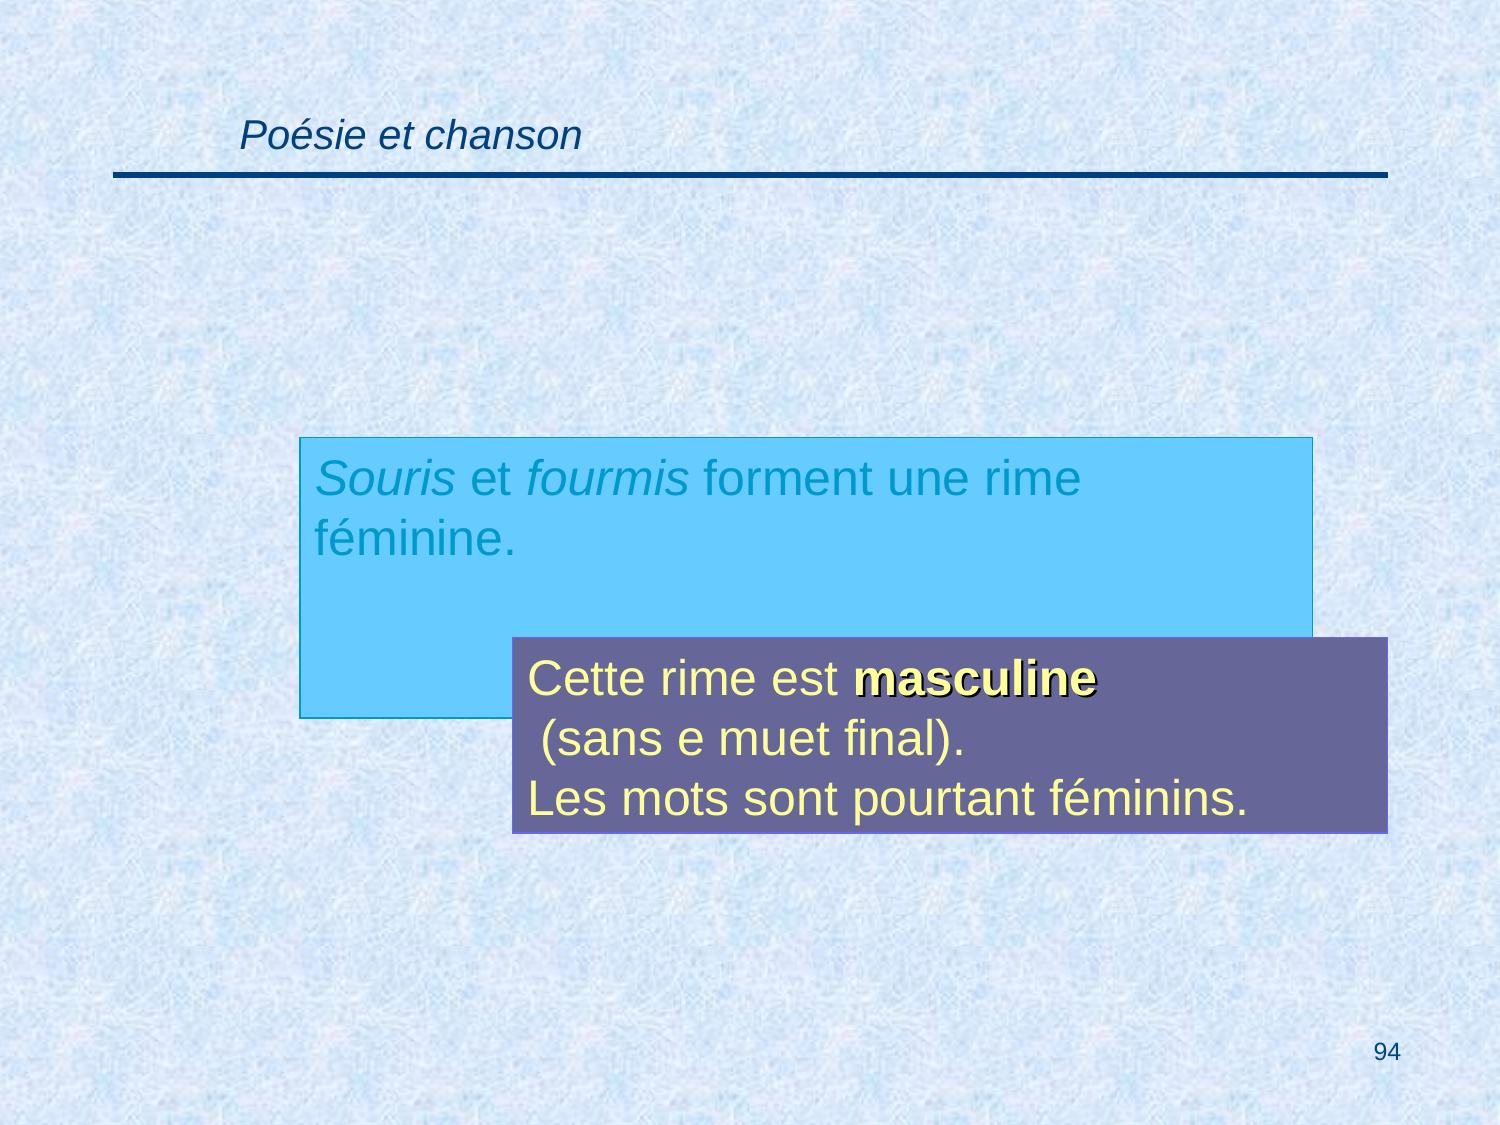

Poésie et chanson
Souris et fourmis forment une rime féminine.
V / F ?
Cette rime est masculine
 (sans e muet final).
Les mots sont pourtant féminins.
94